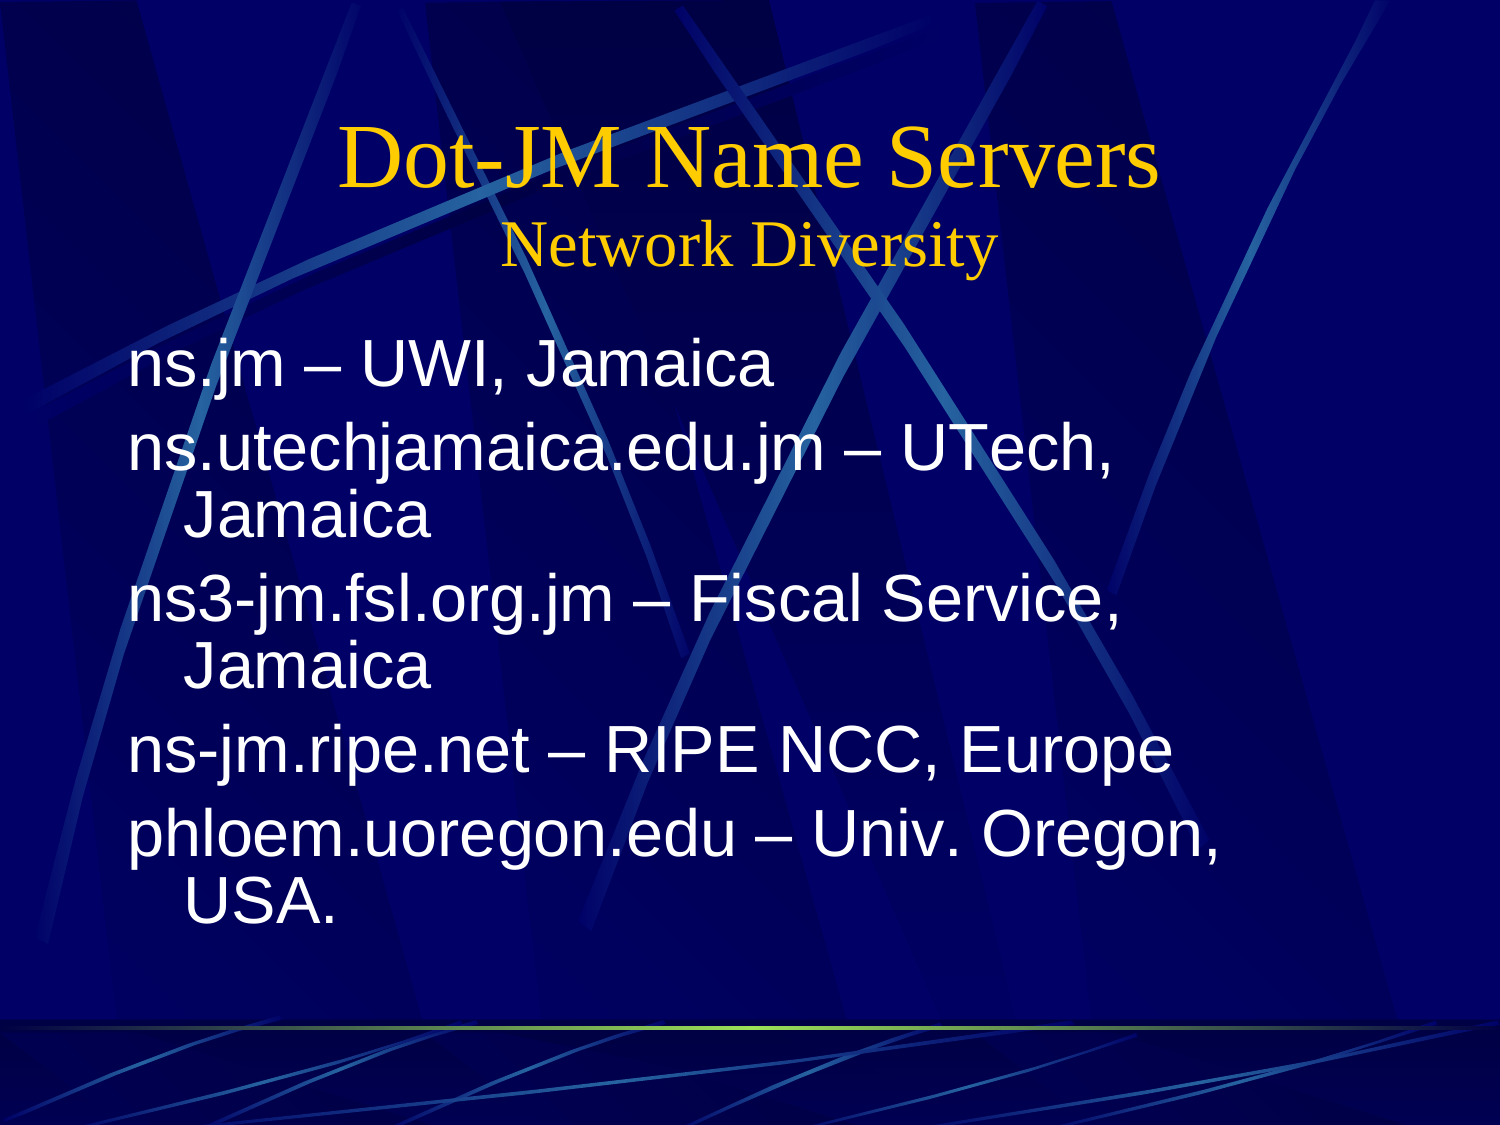

# Dot-JM Name Servers Network Diversity
ns.jm – UWI, Jamaica
ns.utechjamaica.edu.jm – UTech, Jamaica
ns3-jm.fsl.org.jm – Fiscal Service, Jamaica
ns-jm.ripe.net – RIPE NCC, Europe
phloem.uoregon.edu – Univ. Oregon, USA.